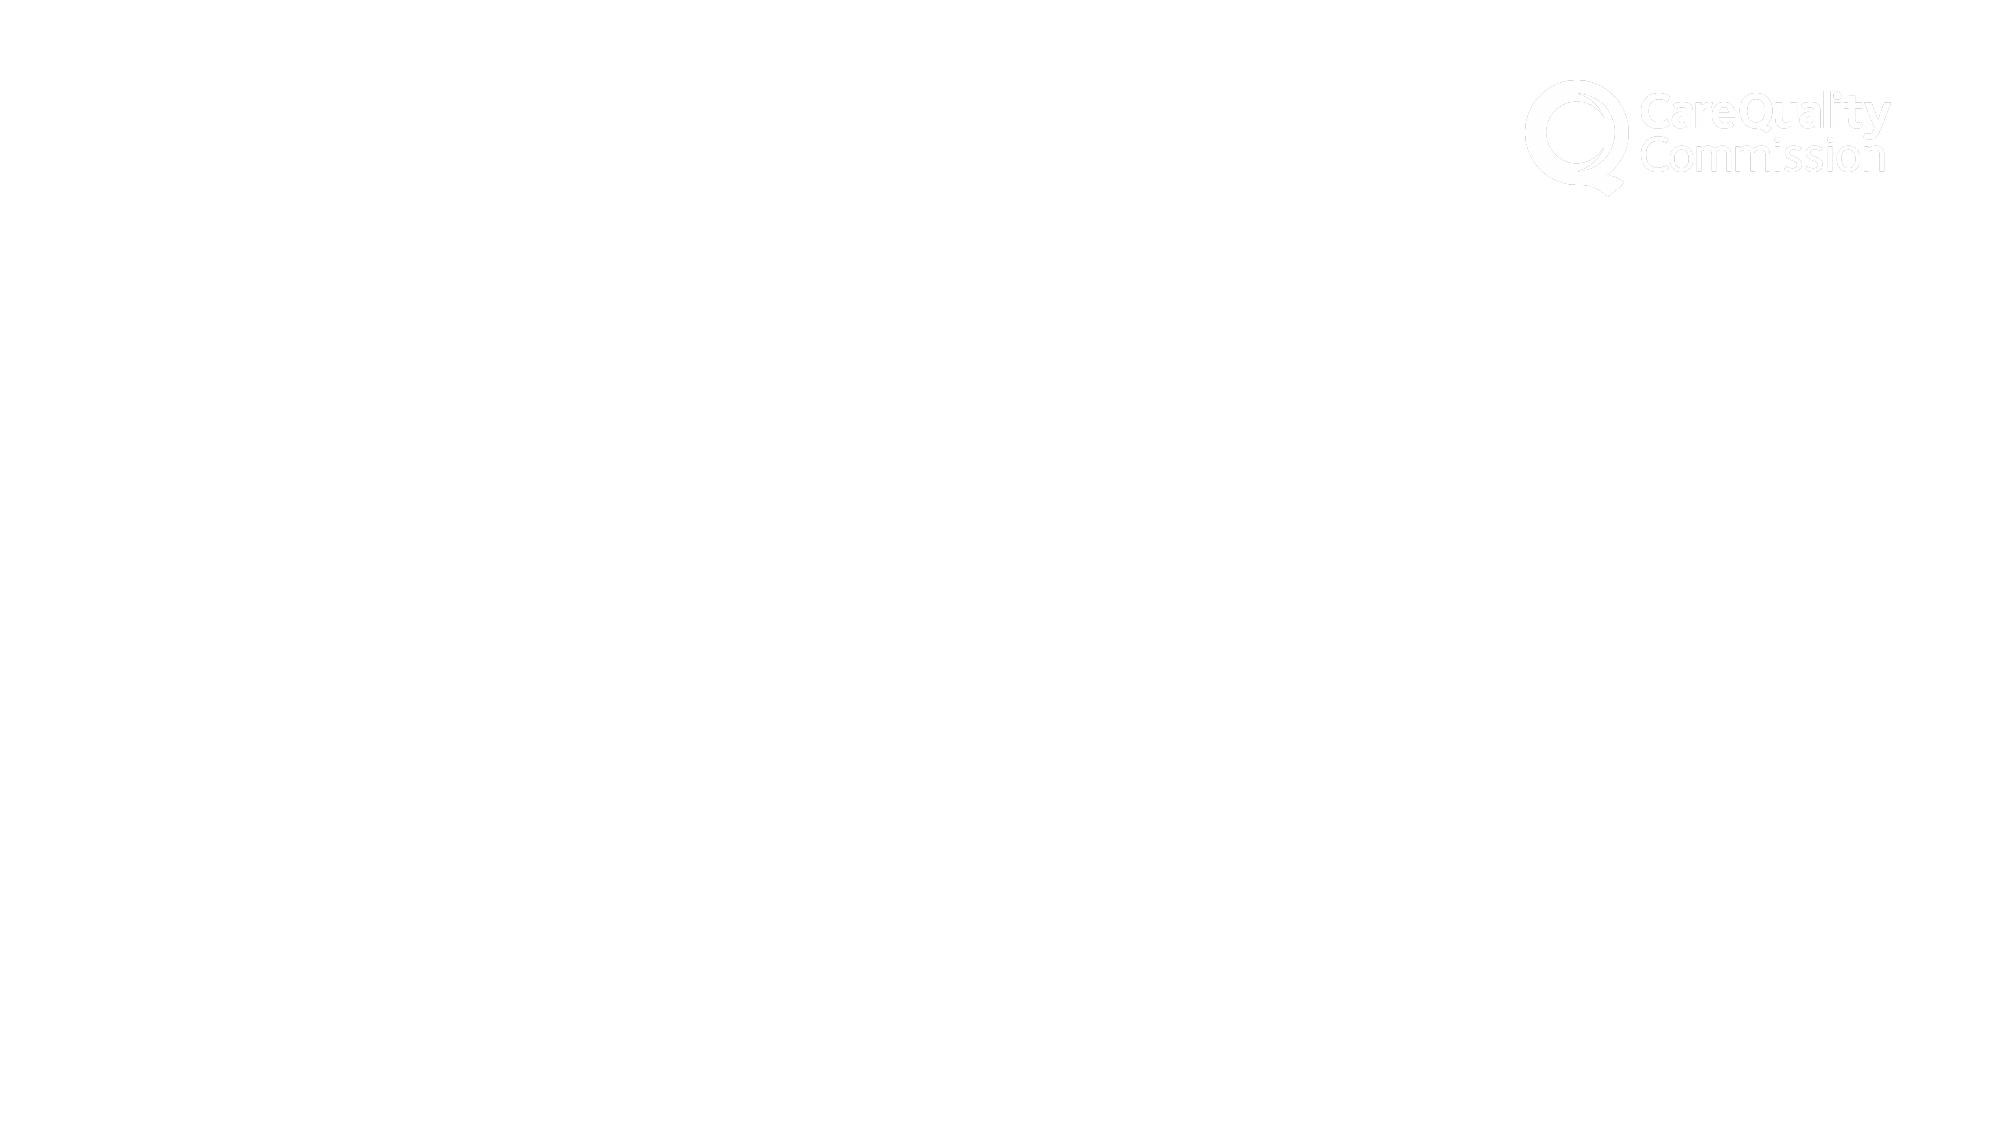

# Balanced scorecard CQC Business Plan 2025/26 Month 12 | March 2026 22 May 2026